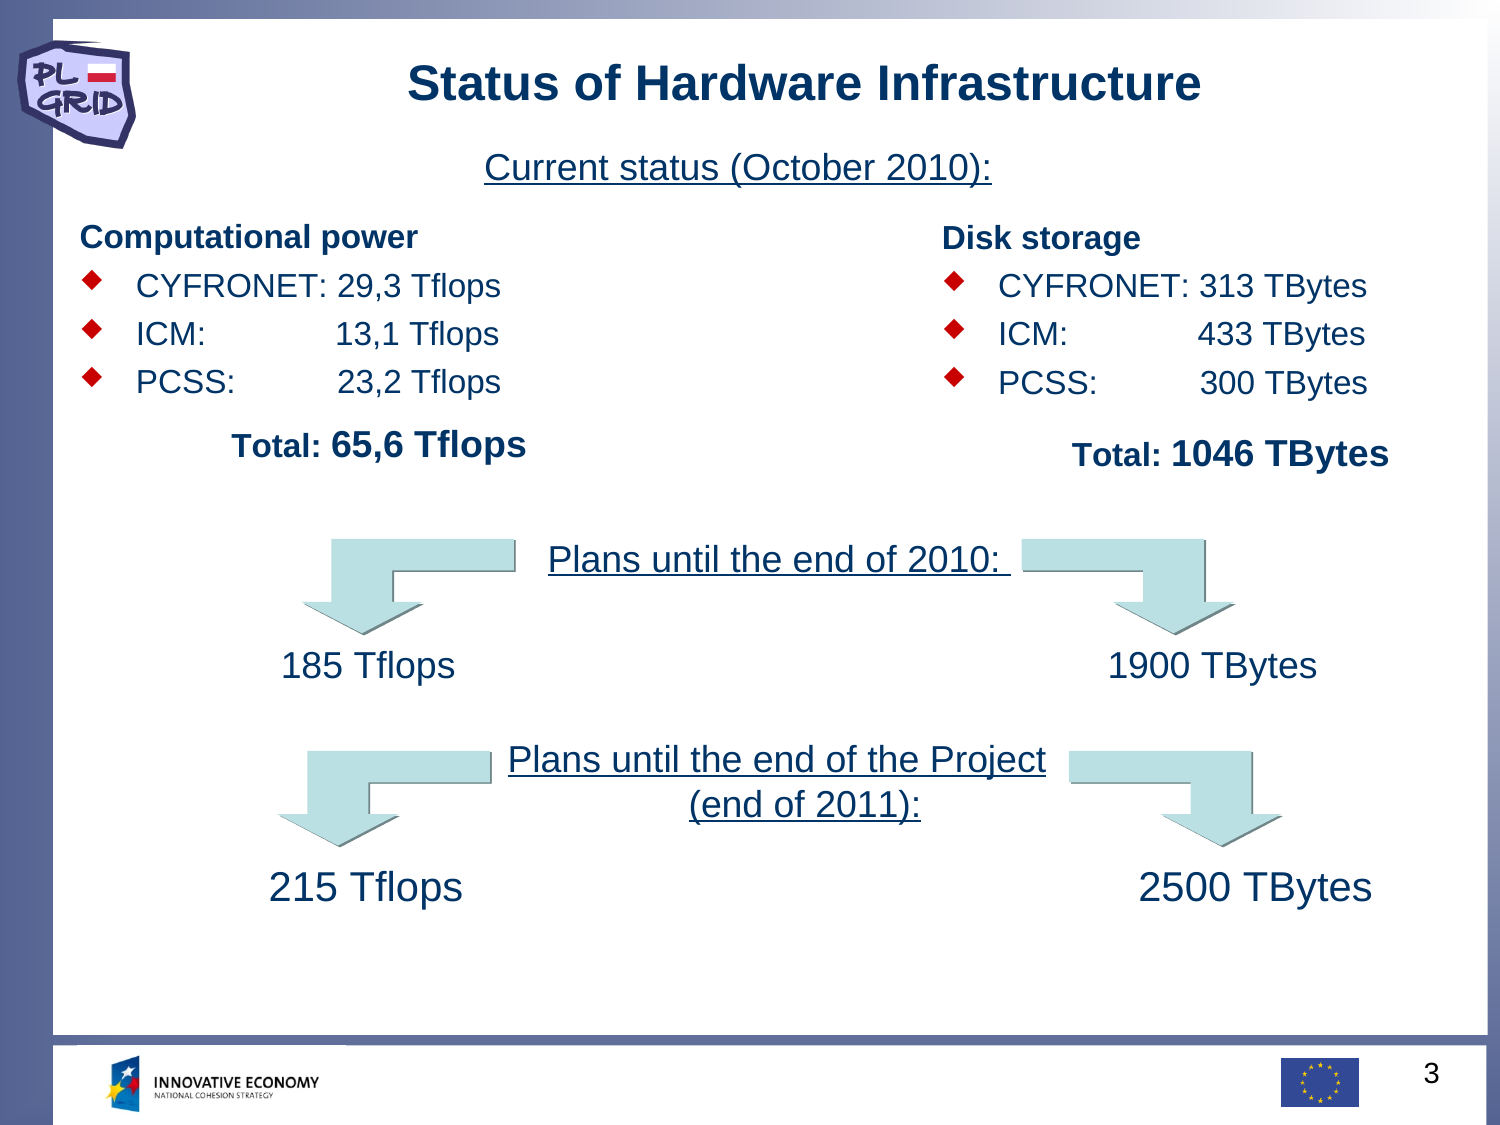

# Status of Hardware Infrastructure
Current status (October 2010):
Computational power
CYFRONET: 29,3 Tflops
ICM: 13,1 Tflops
PCSS: 23,2 Tflops
Disk storage
CYFRONET: 313 TBytes
ICM: 433 TBytes
PCSS: 300 TBytes
Total: 65,6 Tflops
Total: 1046 TBytes
Plans until the end of 2010:
185 Tflops
1900 TBytes
Plans until the end of the Project (end of 2011):
2500 TBytes
215 Tflops